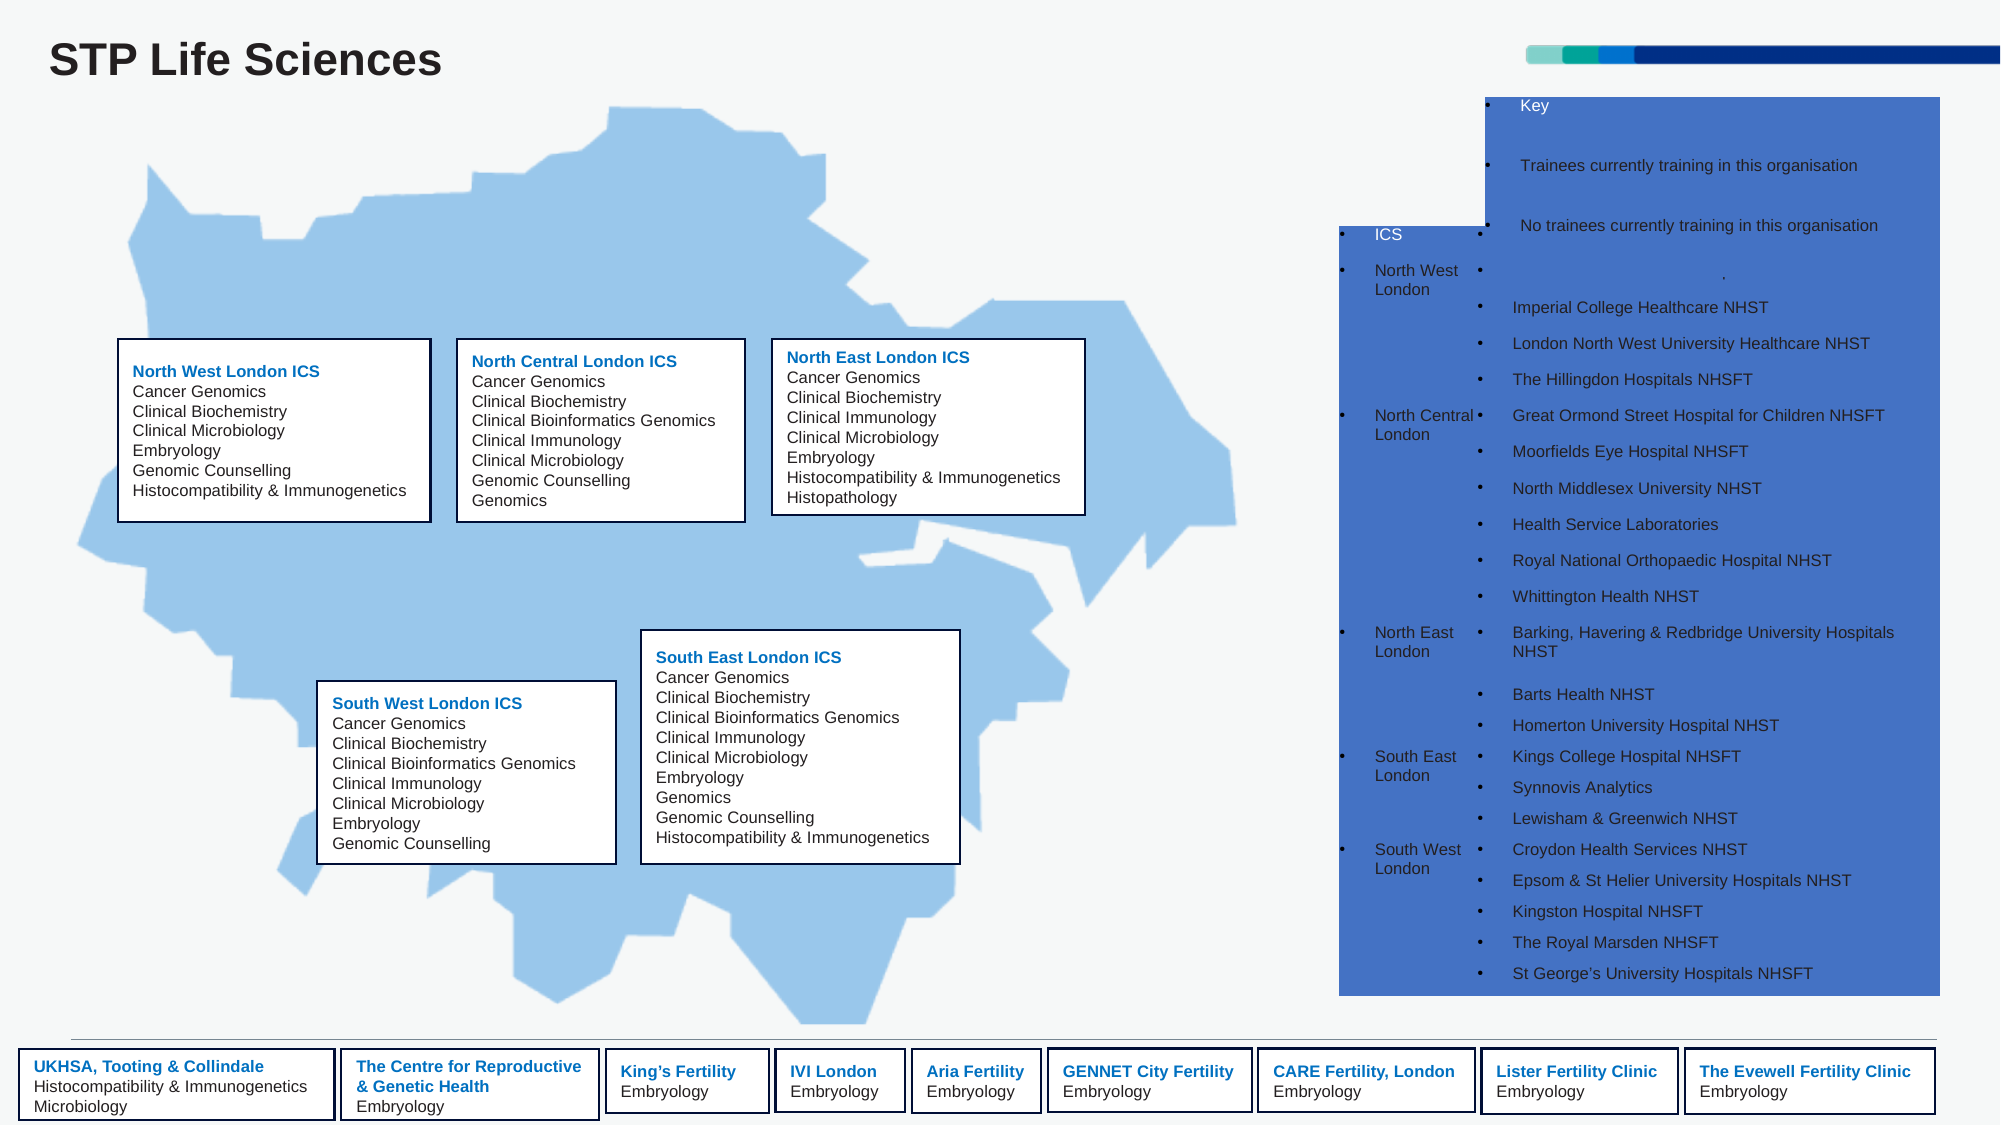

STP Life Sciences
| Key | |
| --- | --- |
| Trainees currently training in this organisation | |
| No trainees currently training in this organisation | |
| ICS | Organisation |
| --- | --- |
| North West London | Chelsea & Westminster Hospital NHSFT |
| | Imperial College Healthcare NHST |
| | London North West University Healthcare NHST |
| | The Hillingdon Hospitals NHSFT |
| North Central London | Great Ormond Street Hospital for Children NHSFT |
| | Moorfields Eye Hospital NHSFT |
| | North Middlesex University NHST |
| | Health Service Laboratories |
| | Royal National Orthopaedic Hospital NHST |
| | Whittington Health NHST |
| North East London | Barking, Havering & Redbridge University Hospitals NHST |
| | Barts Health NHST |
| | Homerton University Hospital NHST |
| South East London | Kings College Hospital NHSFT |
| | Synnovis Analytics |
| | Lewisham & Greenwich NHST |
| South West London | Croydon Health Services NHST |
| | Epsom & St Helier University Hospitals NHST |
| | Kingston Hospital NHSFT |
| | The Royal Marsden NHSFT |
| | St George’s University Hospitals NHSFT |
North West London ICS
Cancer Genomics
Clinical Biochemistry
Clinical Microbiology
Embryology
Genomic Counselling
Histocompatibility & Immunogenetics
North Central London ICS
Cancer Genomics
Clinical Biochemistry
Clinical Bioinformatics Genomics
Clinical Immunology
Clinical Microbiology
Genomic Counselling
Genomics
North East London ICS
Cancer Genomics
Clinical Biochemistry
Clinical Immunology
Clinical Microbiology
Embryology
Histocompatibility & Immunogenetics
Histopathology
South East London ICS
Cancer Genomics
Clinical Biochemistry
Clinical Bioinformatics Genomics
Clinical Immunology
Clinical Microbiology
Embryology
Genomics
Genomic Counselling
Histocompatibility & Immunogenetics
South West London ICS
Cancer Genomics
Clinical Biochemistry
Clinical Bioinformatics Genomics
Clinical Immunology
Clinical Microbiology
Embryology
Genomic Counselling
UKHSA, Tooting & Collindale
Histocompatibility & Immunogenetics
Microbiology
The Centre for Reproductive & Genetic Health
Embryology
King’s Fertility
Embryology
IVI London
Embryology
Aria Fertility
Embryology
GENNET City Fertility
Embryology
CARE Fertility, London
Embryology
Lister Fertility Clinic
Embryology
The Evewell Fertility Clinic
Embryology